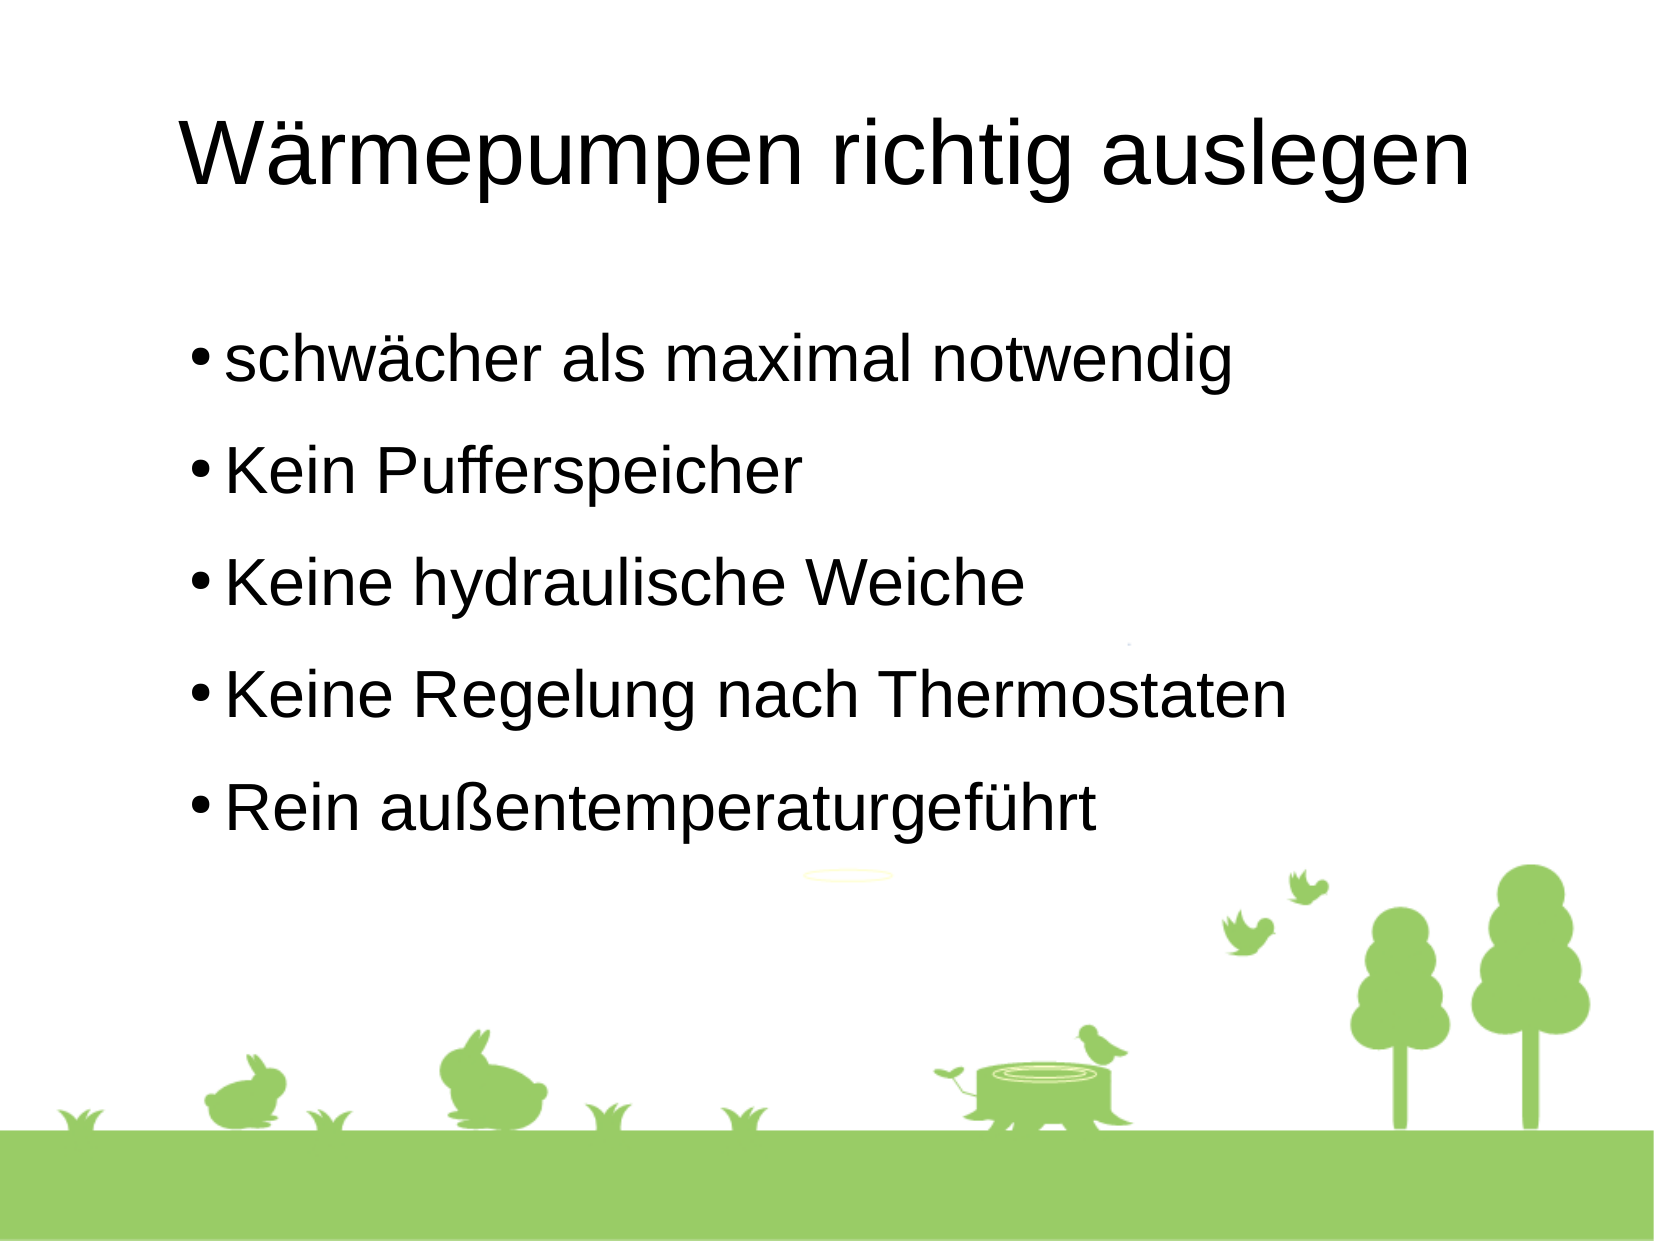

# Wärmepumpen richtig auslegen
schwächer als maximal notwendig
Kein Pufferspeicher
Keine hydraulische Weiche
Keine Regelung nach Thermostaten
Rein außentemperaturgeführt